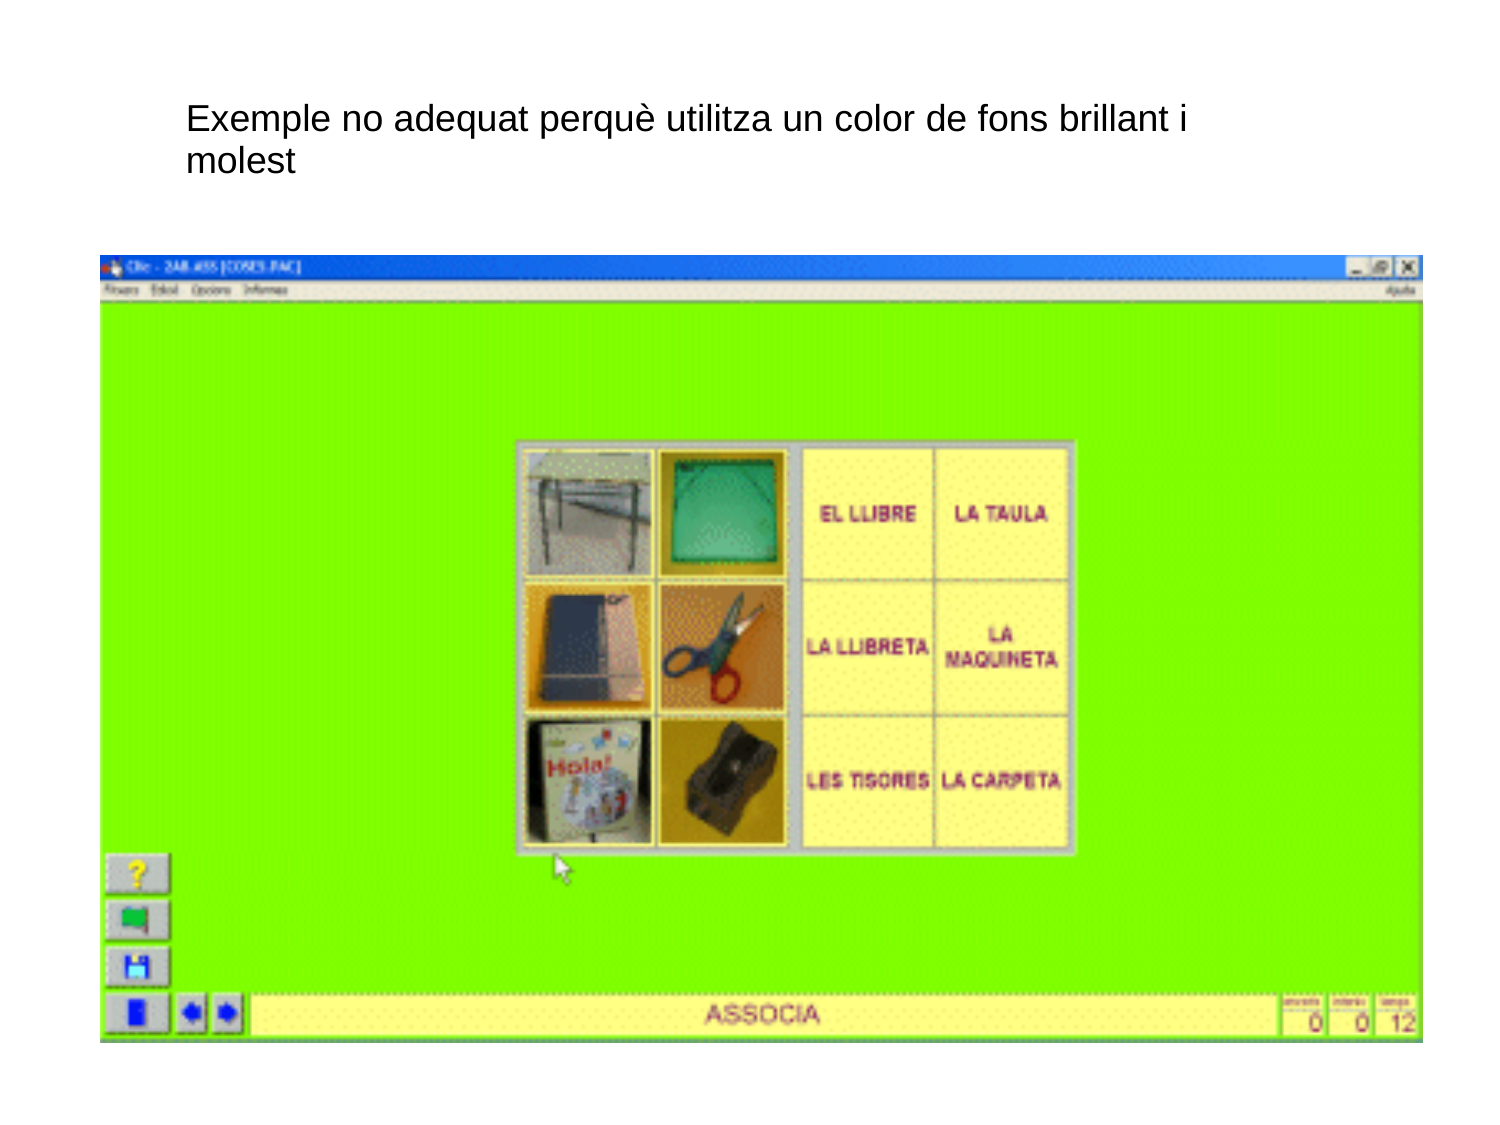

Exemple no adequat perquè utilitza un color de fons brillant i molest